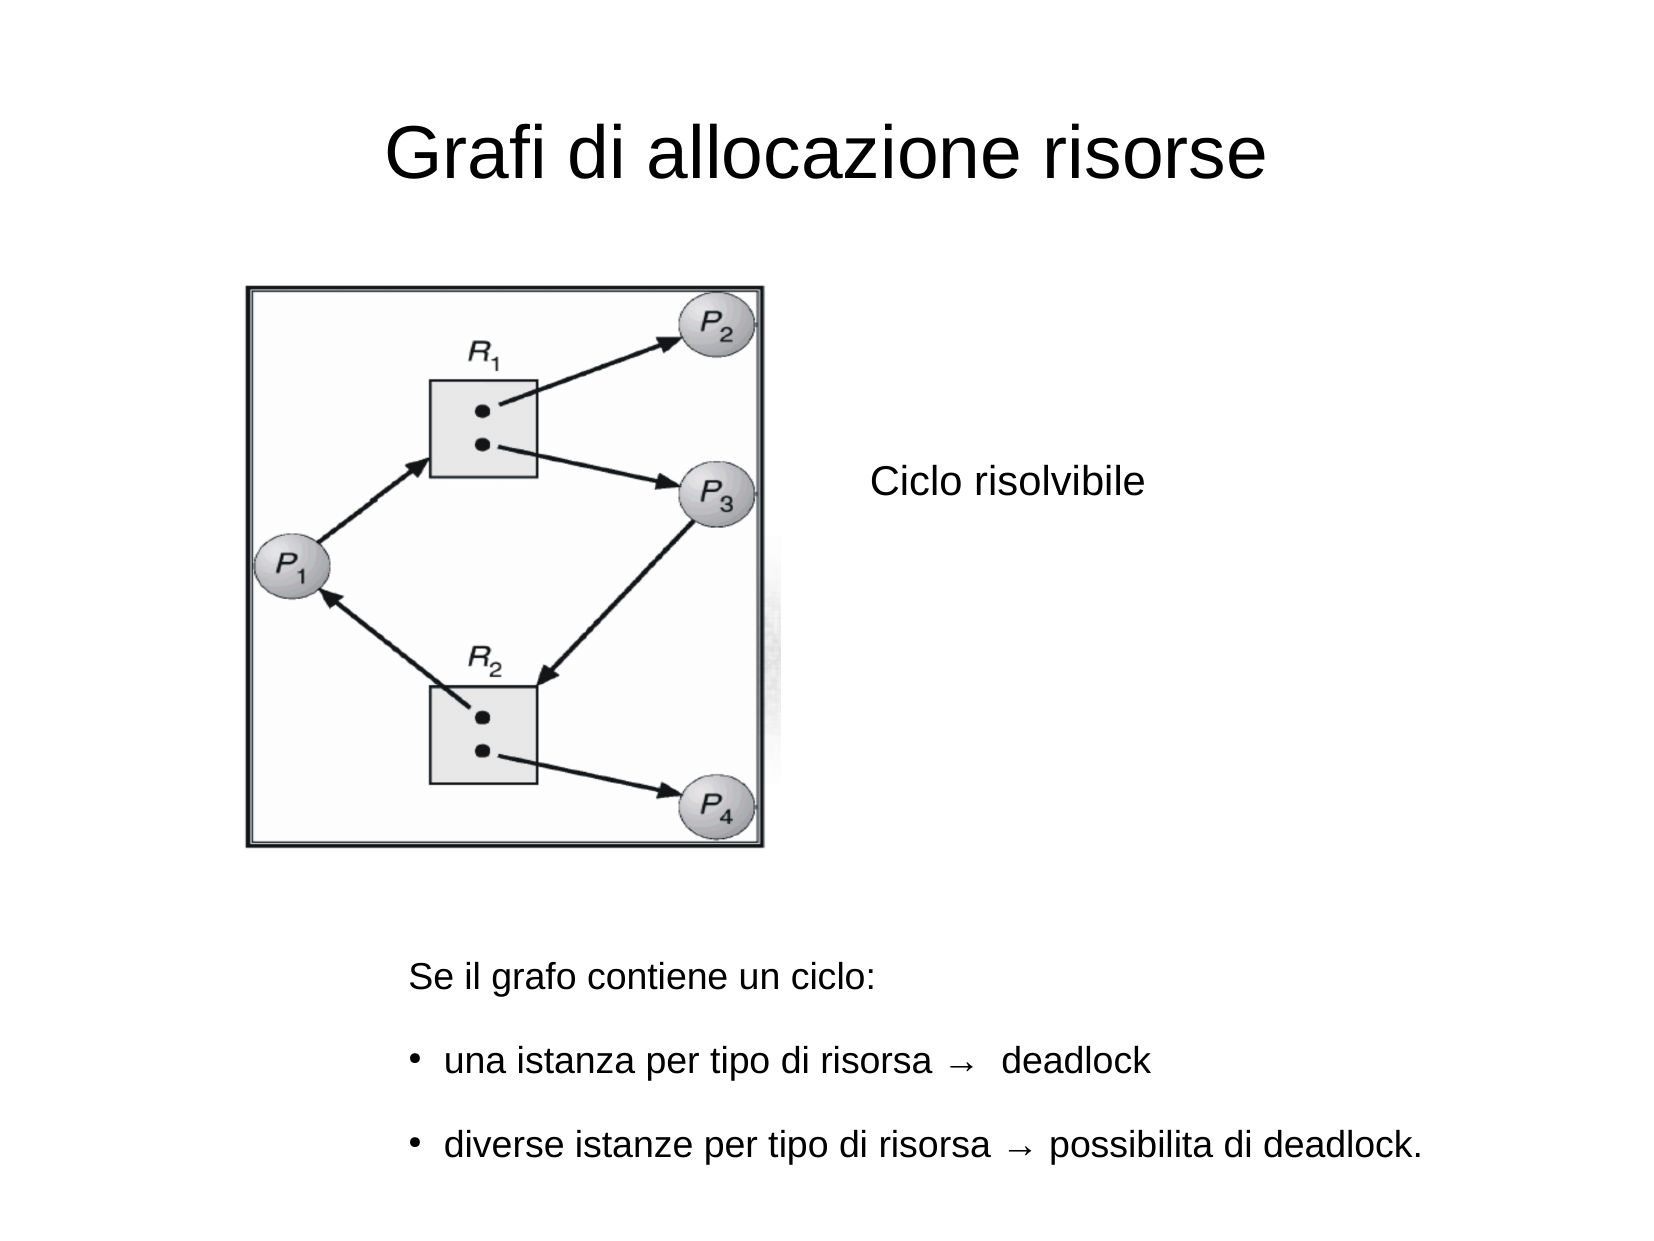

# Grafi di allocazione risorse
Ciclo risolvibile
Se il grafo contiene un ciclo:
una istanza per tipo di risorsa → deadlock
diverse istanze per tipo di risorsa → possibilita di deadlock.